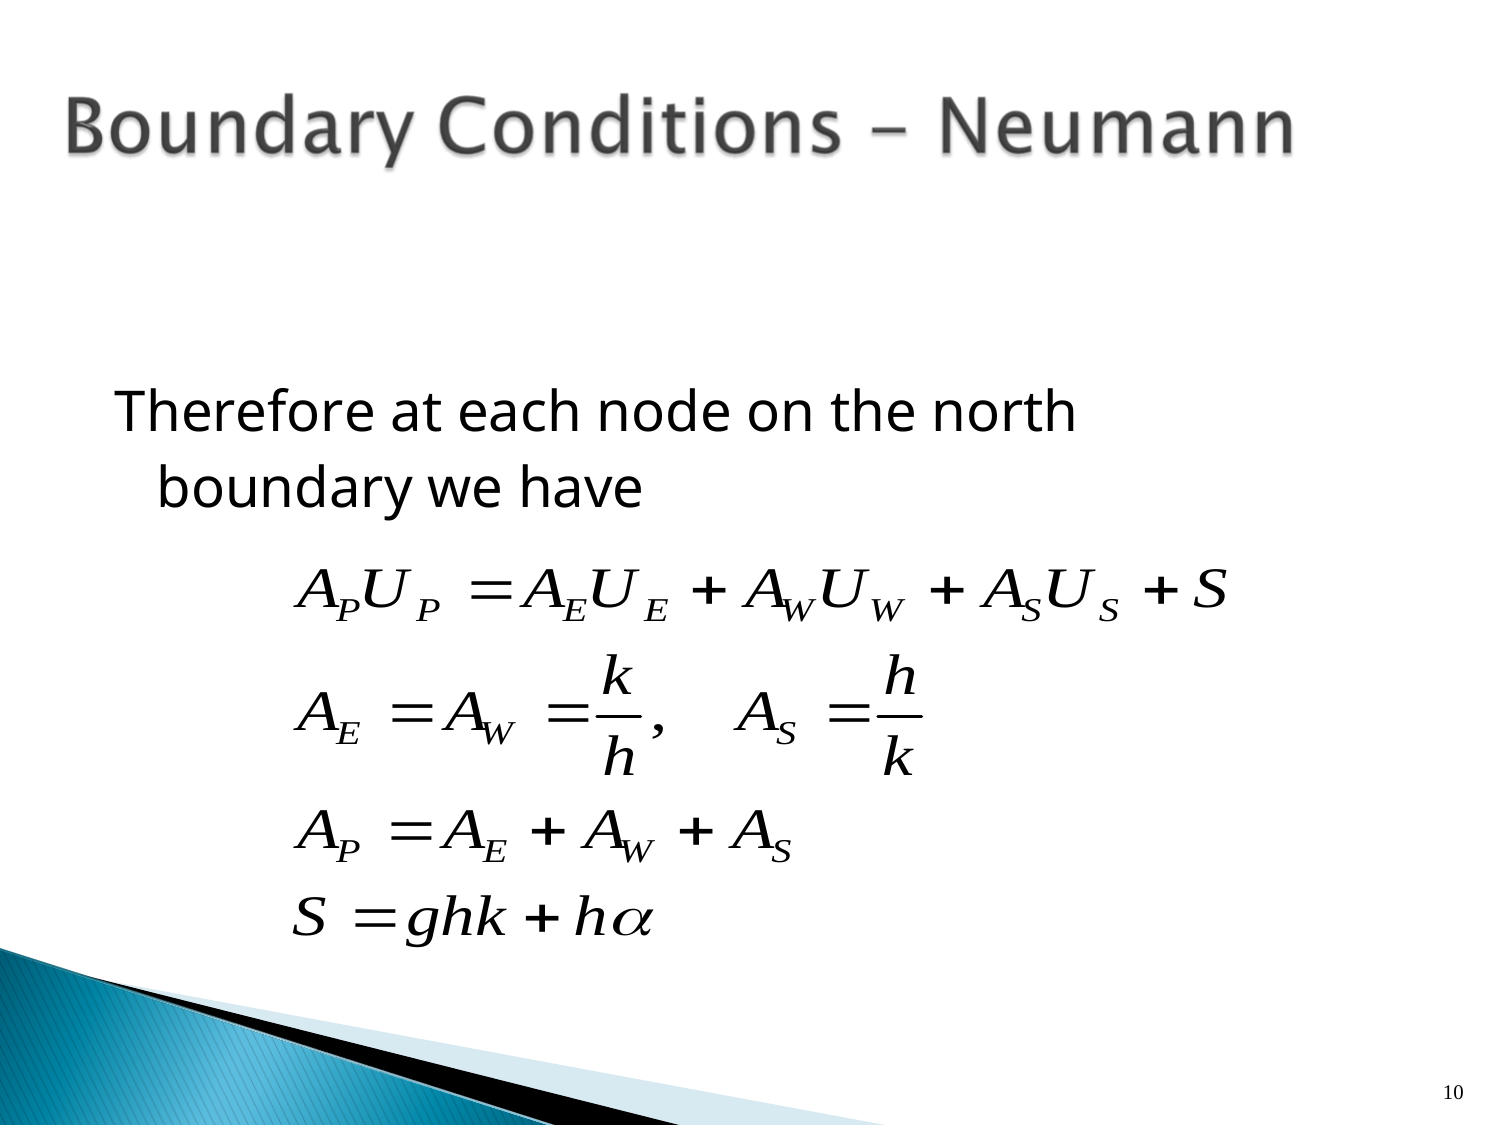

# Therefore at each node on the north boundary we have